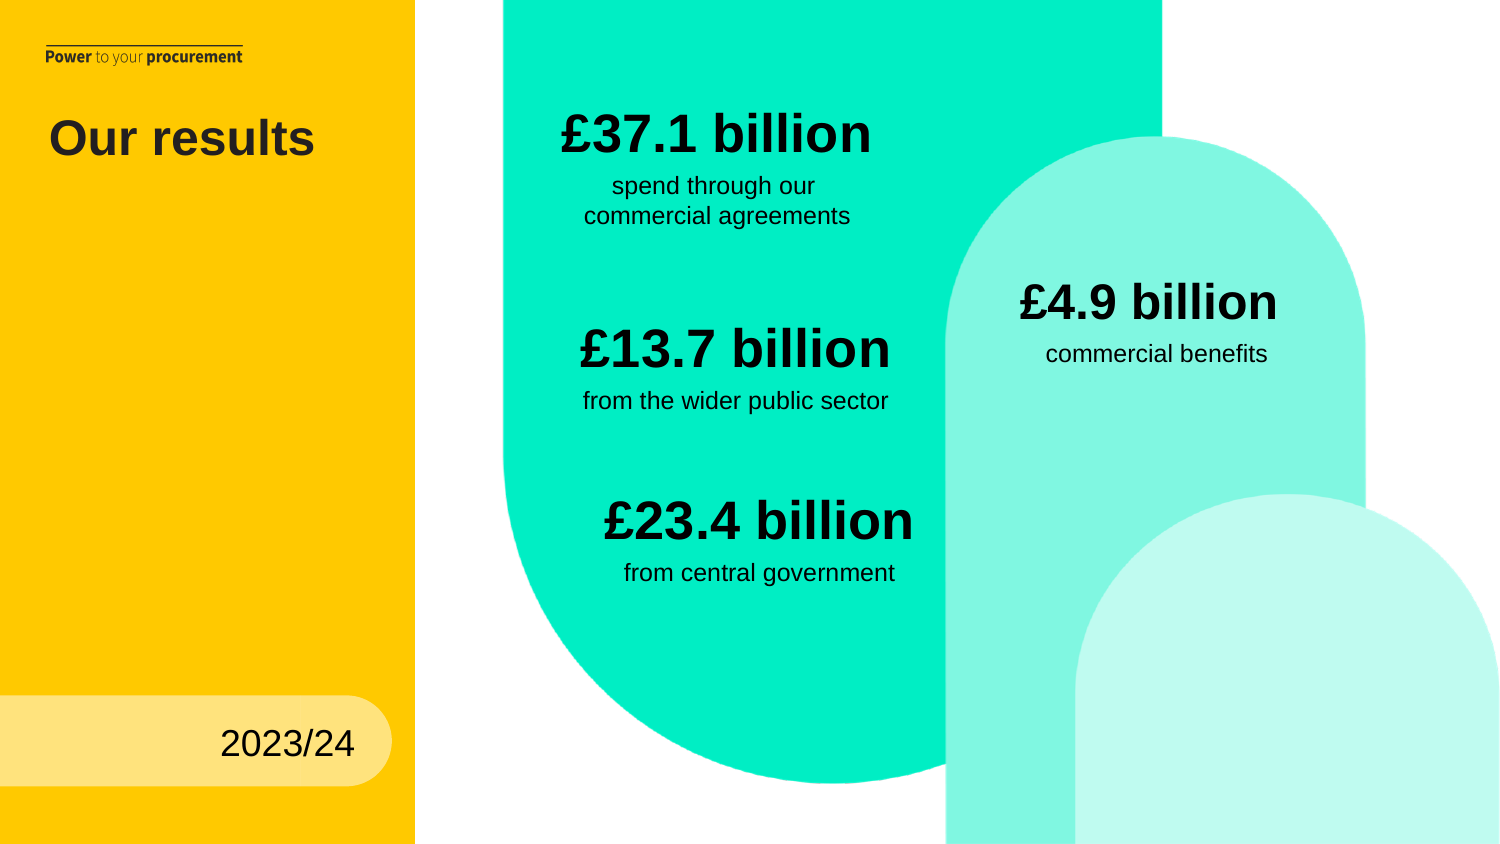

£37.1 billion
spend through our
commercial agreements
# Our results
£4.9 billion
commercial benefits
£13.7 billion
from the wider public sector
£23.4 billion
from central government
2023/24